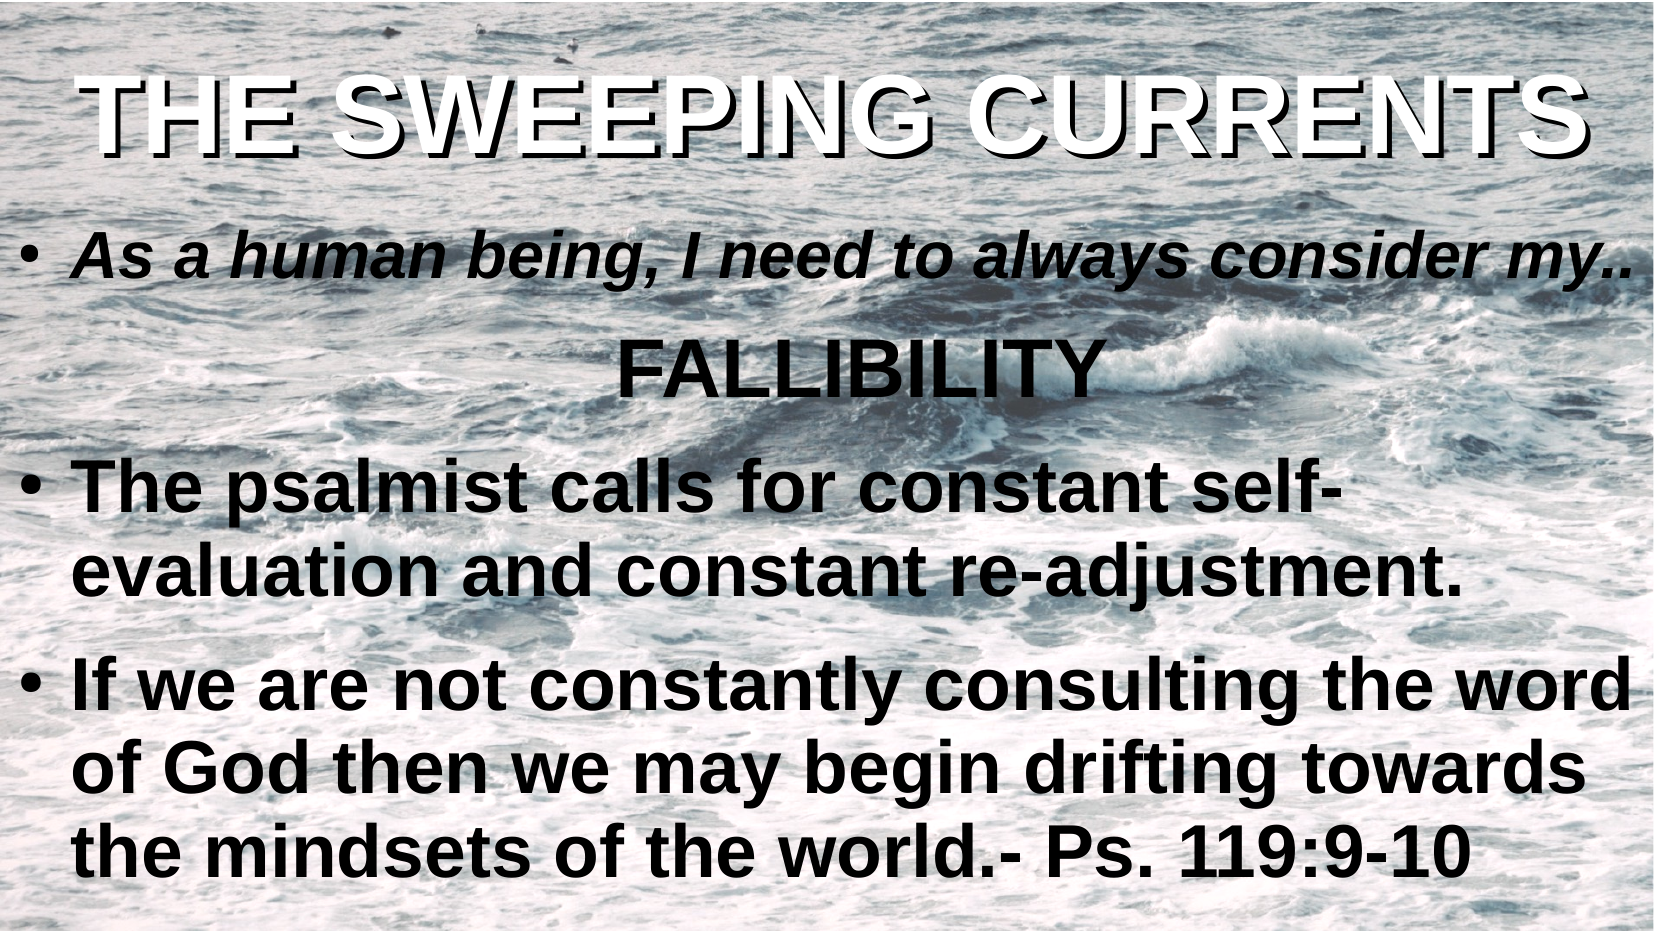

# THE SWEEPING CURRENTS
As a human being, I need to always consider my..
FALLIBILITY
The psalmist calls for constant self-evaluation and constant re-adjustment.
If we are not constantly consulting the word of God then we may begin drifting towards the mindsets of the world.- Ps. 119:9-10